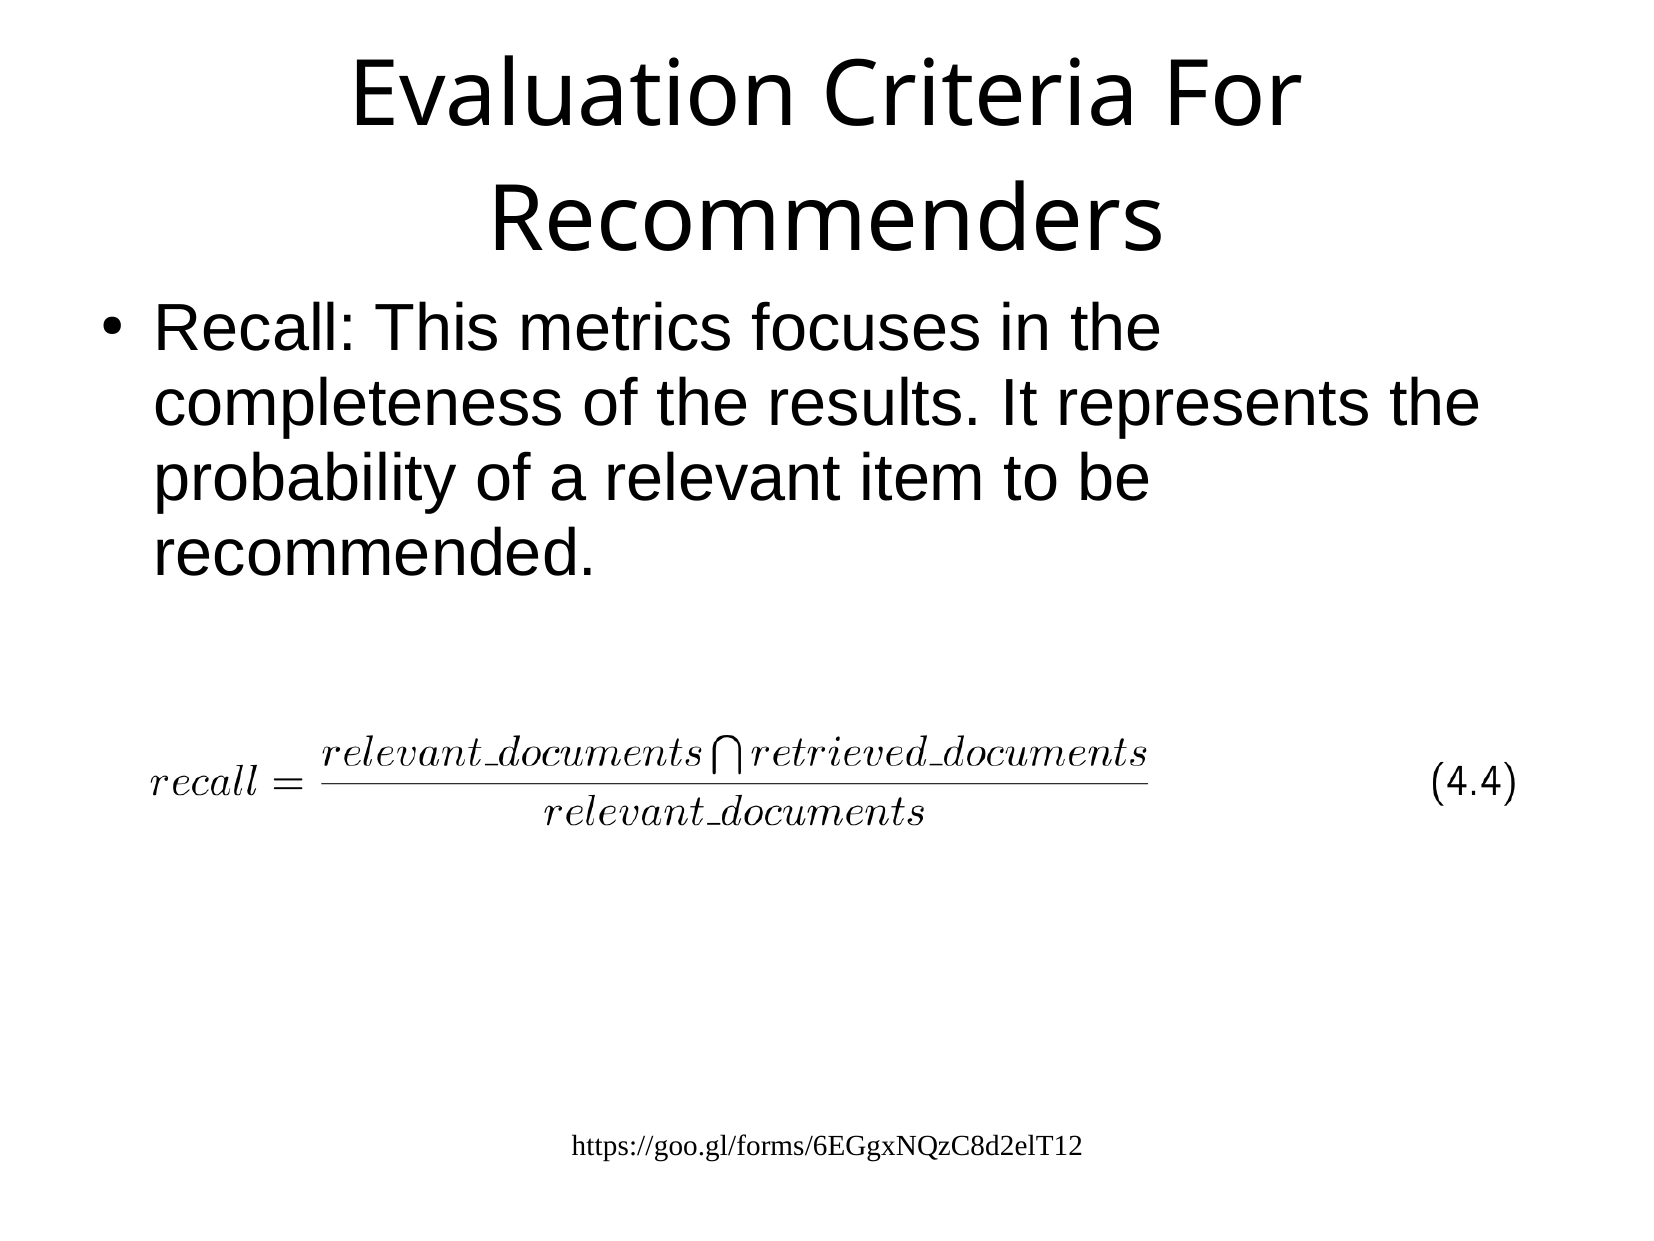

# Evaluation Criteria For Recommenders
Recall: This metrics focuses in the completeness of the results. It represents the probability of a relevant item to be recommended.
https://goo.gl/forms/6EGgxNQzC8d2elT12